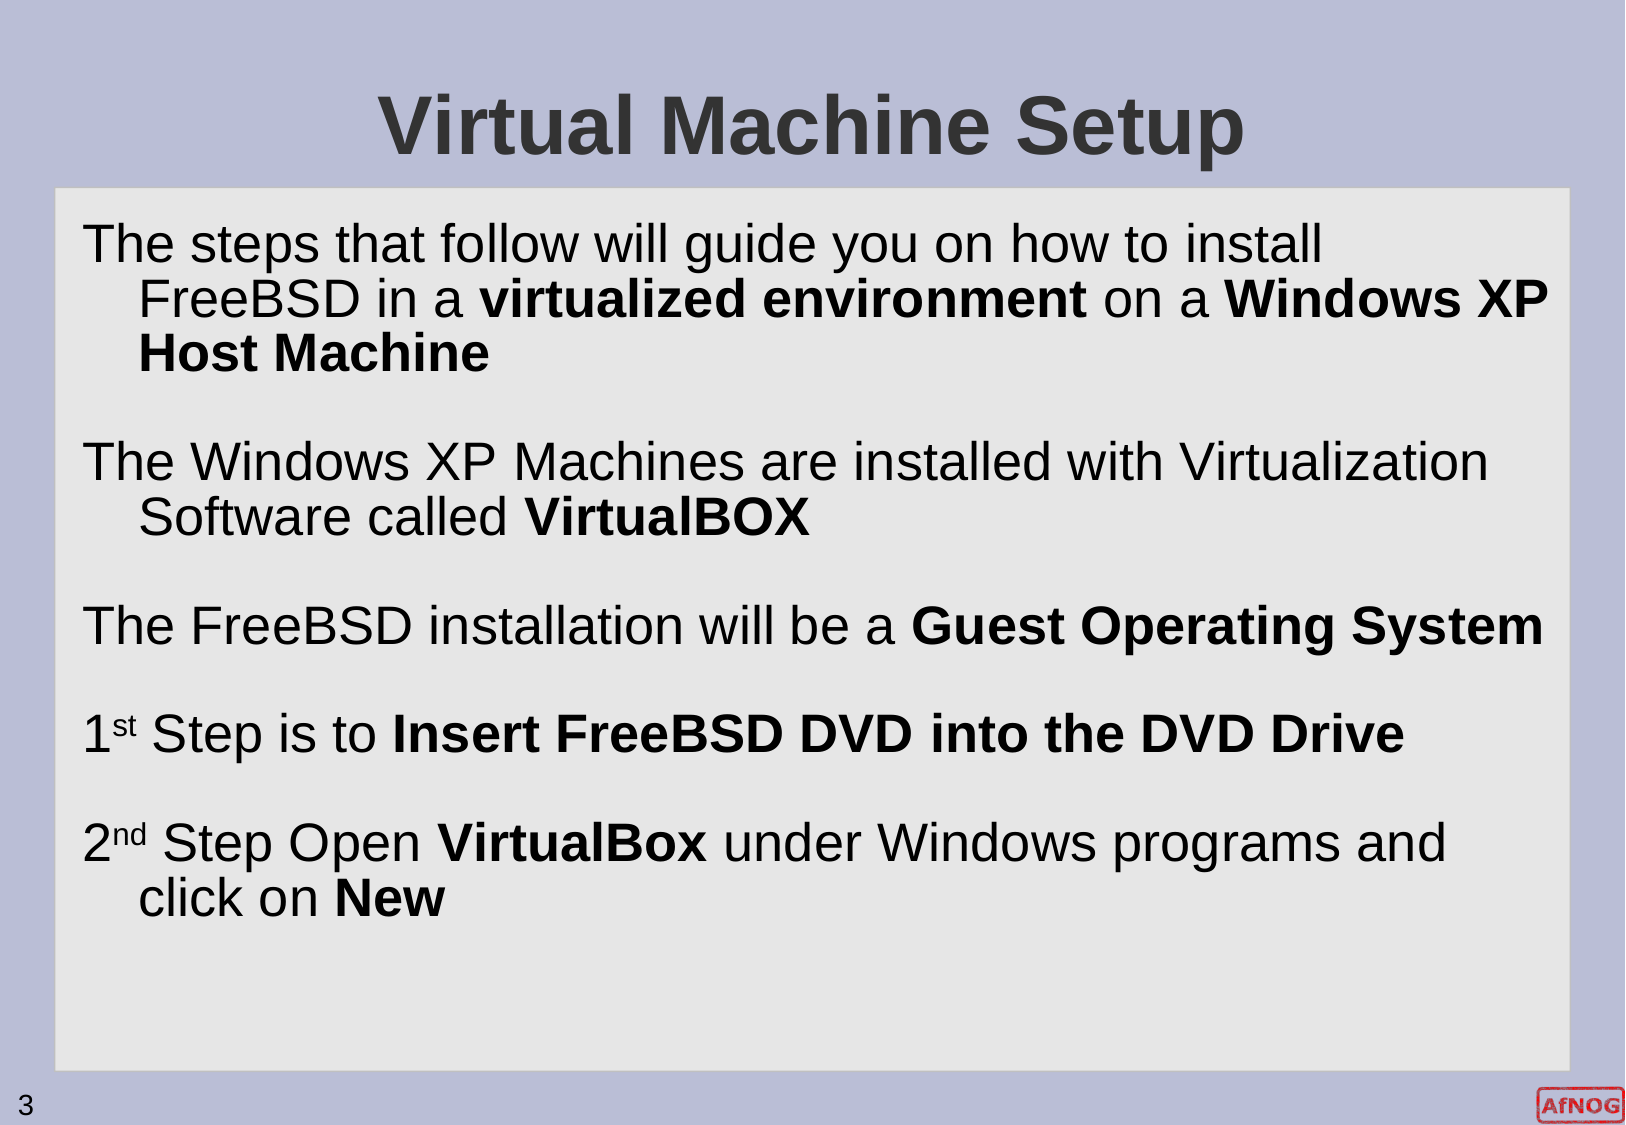

# Virtual Machine Setup
The steps that follow will guide you on how to install FreeBSD in a virtualized environment on a Windows XP Host Machine
The Windows XP Machines are installed with Virtualization Software called VirtualBOX
The FreeBSD installation will be a Guest Operating System
1st Step is to Insert FreeBSD DVD into the DVD Drive
2nd Step Open VirtualBox under Windows programs and click on New